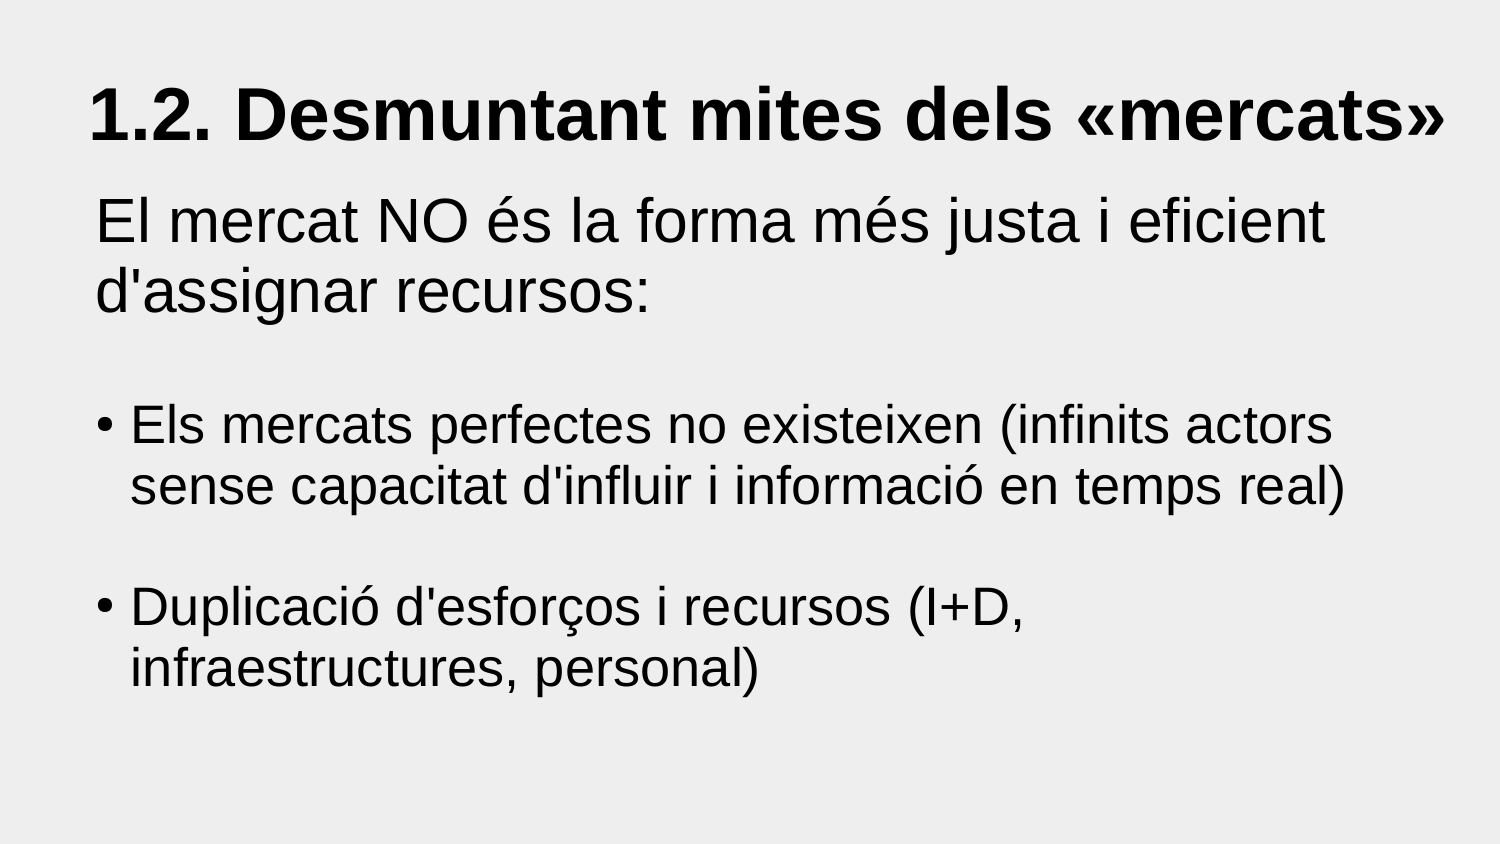

1.2. Desmuntant mites dels «mercats»
El mercat NO és la forma més justa i eficient d'assignar recursos:
Els mercats perfectes no existeixen (infinits actors sense capacitat d'influir i informació en temps real)
Duplicació d'esforços i recursos (I+D, infraestructures, personal)